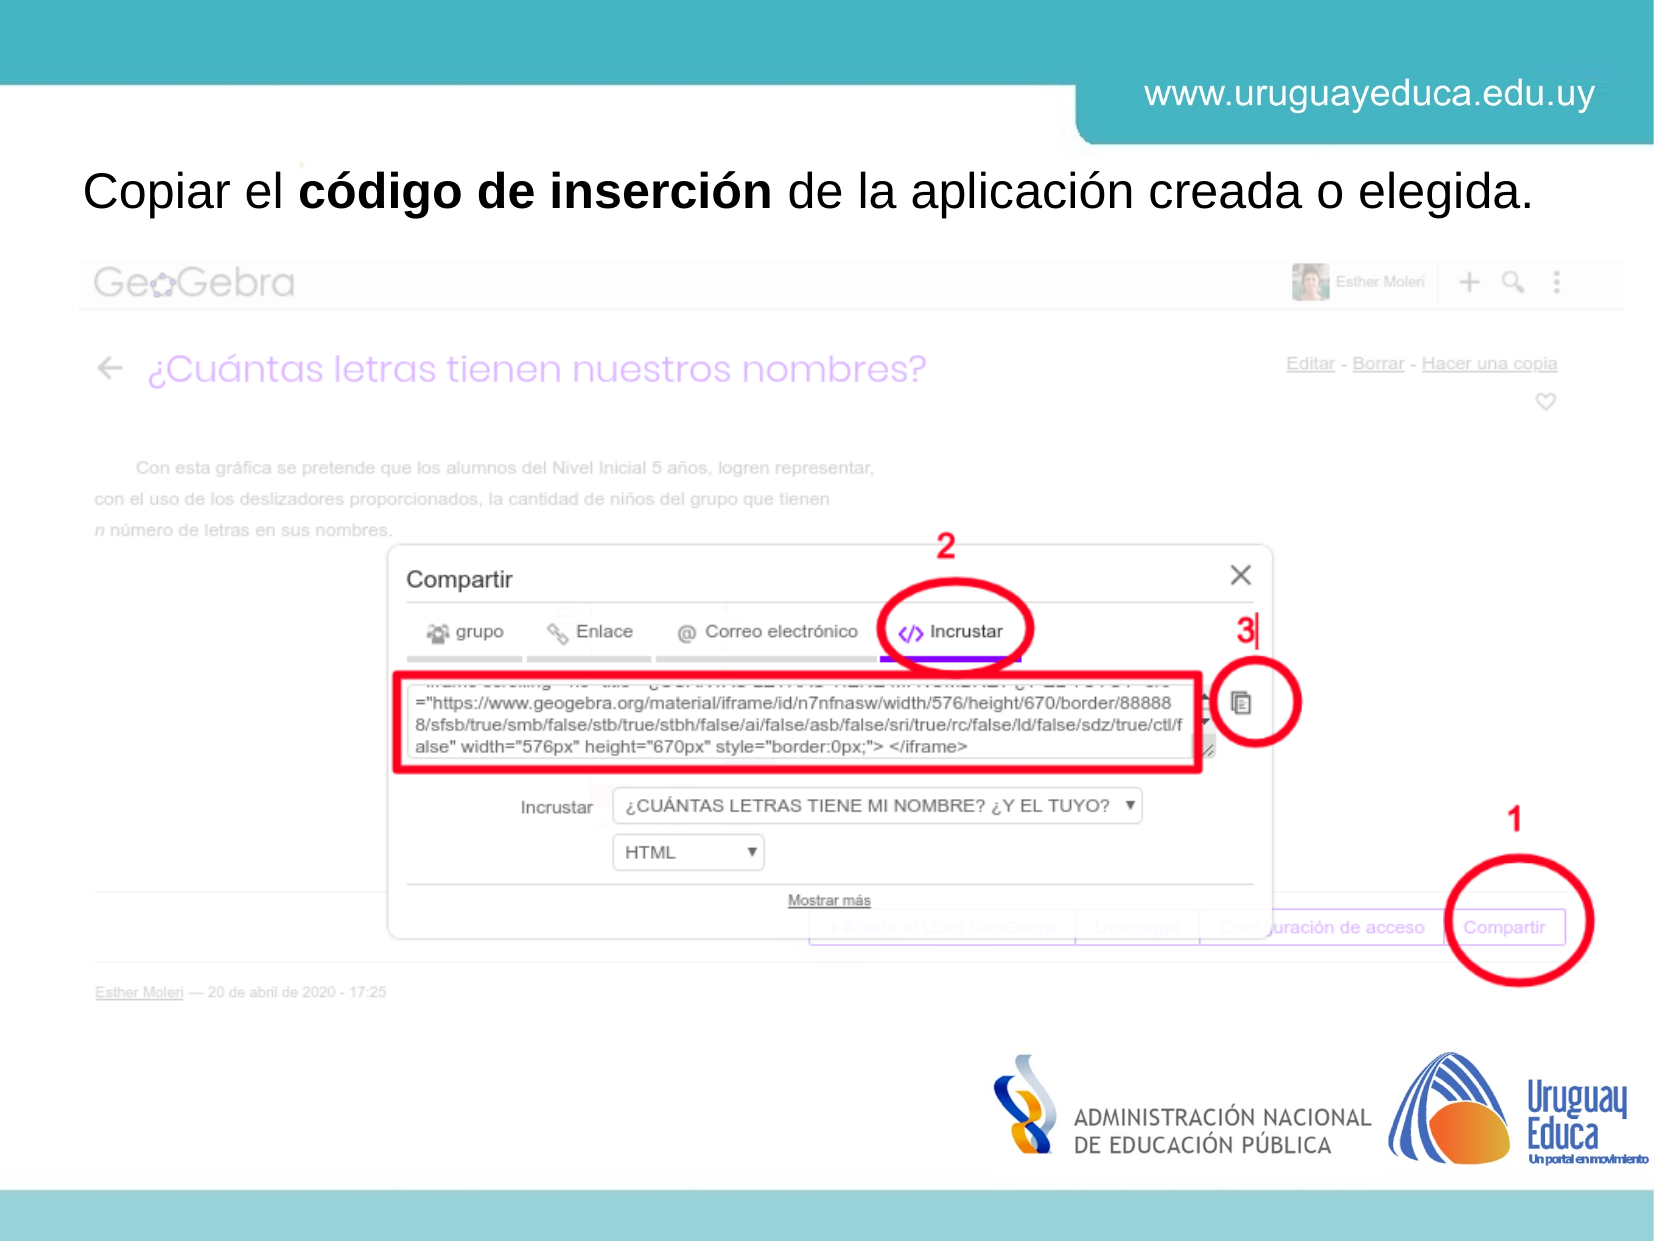

# Copiar el código de inserción de la aplicación creada o elegida.